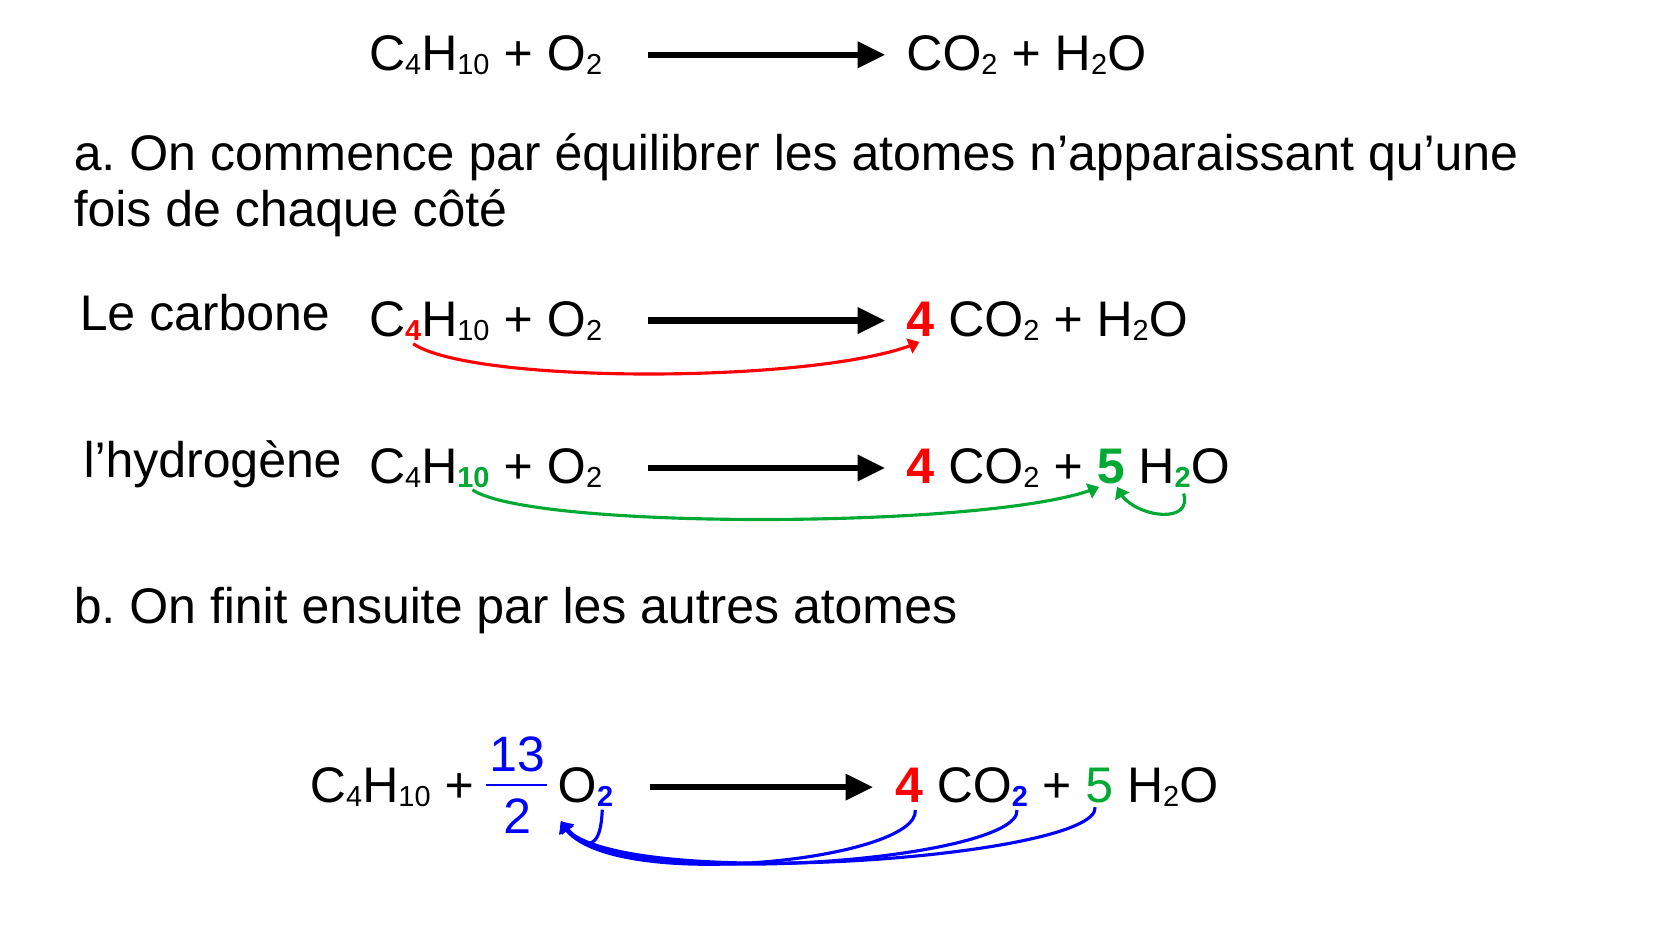

C4H10 + O2
CO2 + H2O
a. On commence par équilibrer les atomes n’apparaissant qu’une fois de chaque côté
Le carbone
C4H10 + O2
4 CO2 + H2O
l’hydrogène
C4H10 + O2
4 CO2 + 5 H2O
b. On finit ensuite par les autres atomes
C4H10 + O2
4 CO2 + 5 H2O